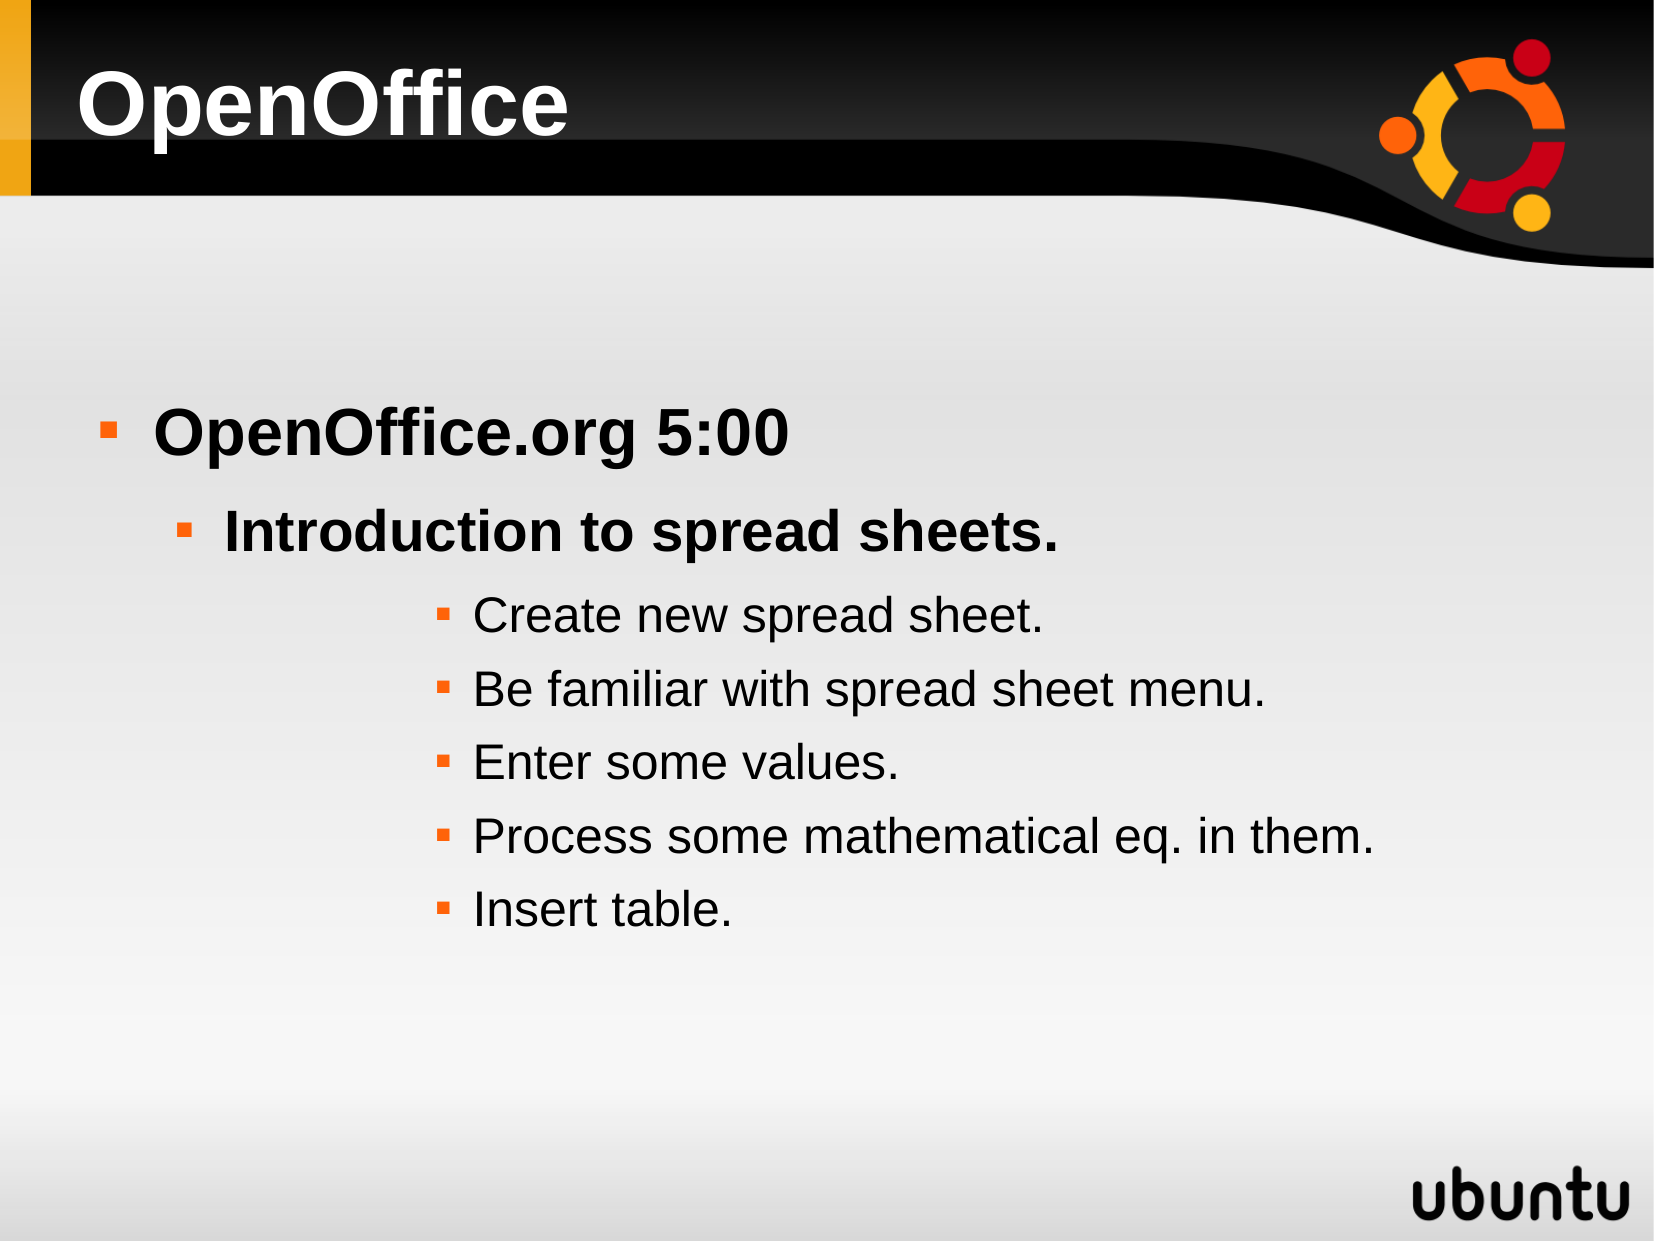

# OpenOffice
OpenOffice.org 5:00
Introduction to spread sheets.
Create new spread sheet.
Be familiar with spread sheet menu.
Enter some values.
Process some mathematical eq. in them.
Insert table.